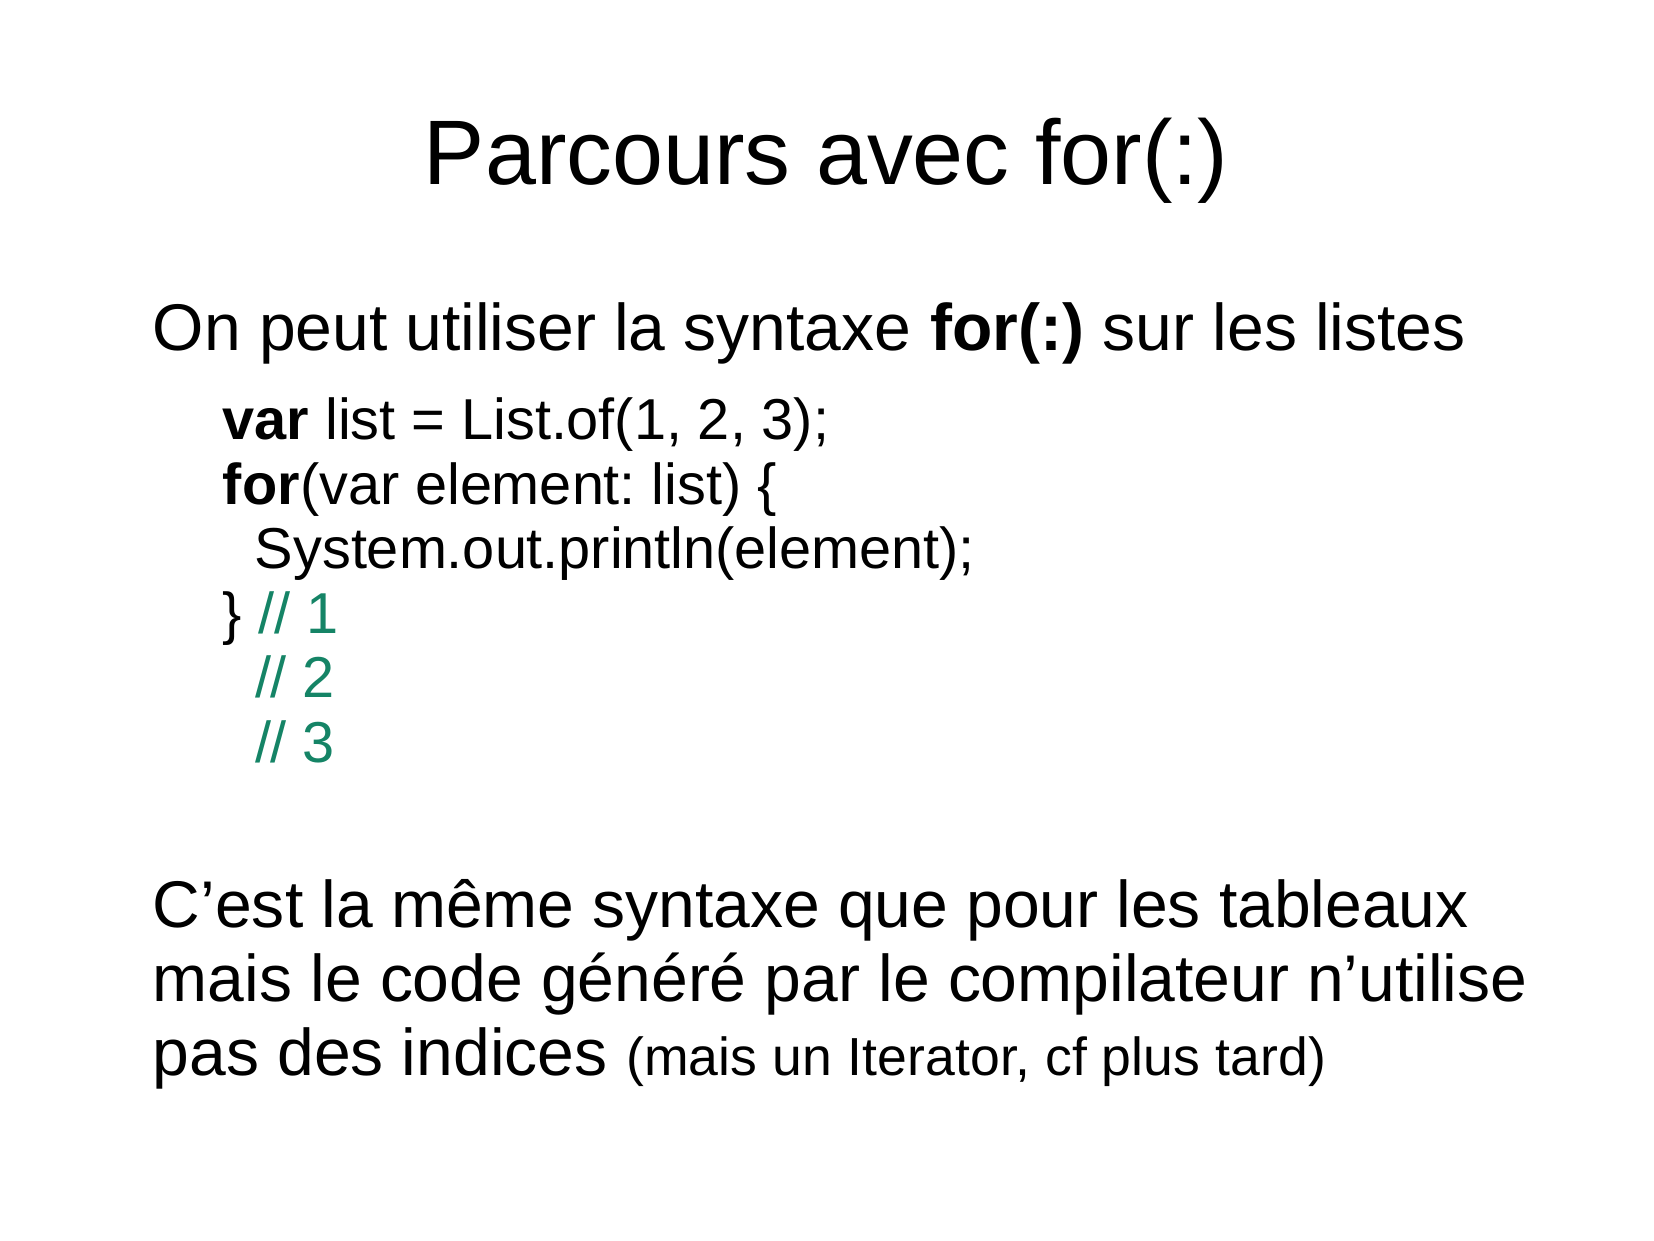

# Parcours avec for(:)
On peut utiliser la syntaxe for(:) sur les listes
var list = List.of(1, 2, 3);
for(var element: list) {
 System.out.println(element);
} // 1
 // 2
 // 3
C’est la même syntaxe que pour les tableaux mais le code généré par le compilateur n’utilise pas des indices (mais un Iterator, cf plus tard)